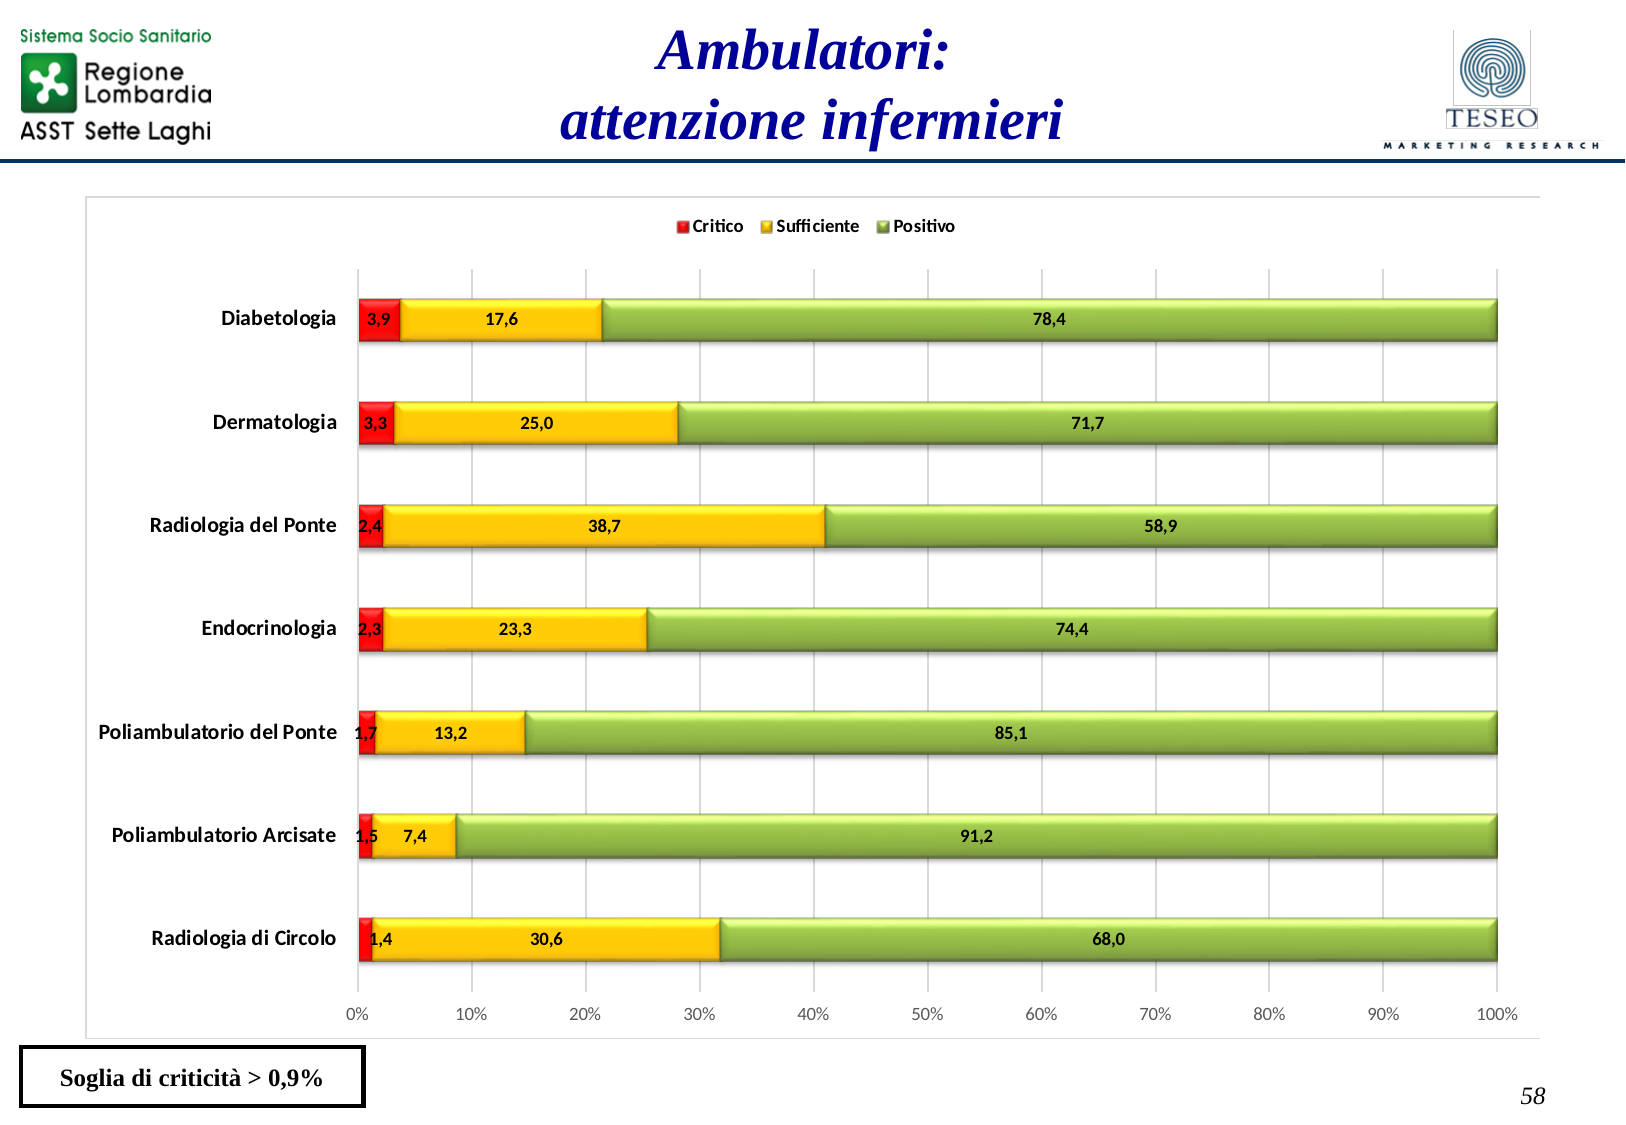

Ambulatori:
attenzione infermieri
Soglia di criticità > 0,9%